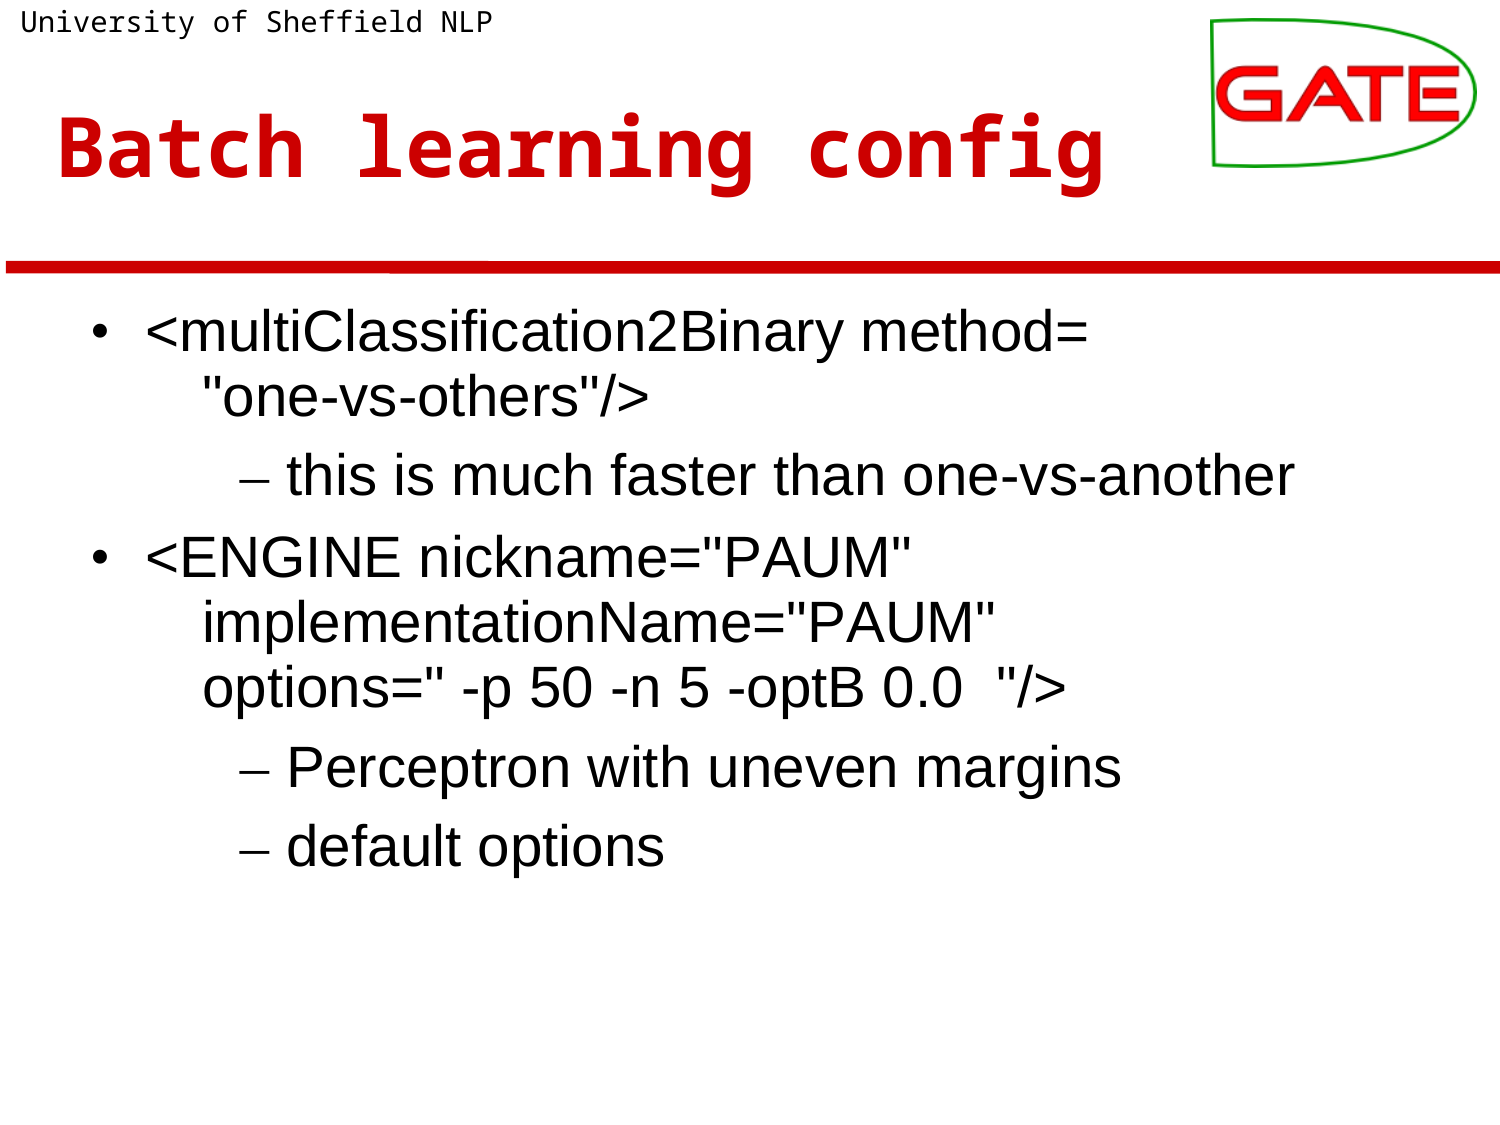

# Batch learning config
<multiClassification2Binary method=
"one-vs-others"/>
this is much faster than one-vs-another
<ENGINE nickname="PAUM"
implementationName="PAUM"
options=" -p 50 -n 5 -optB 0.0 "/>
Perceptron with uneven margins
default options